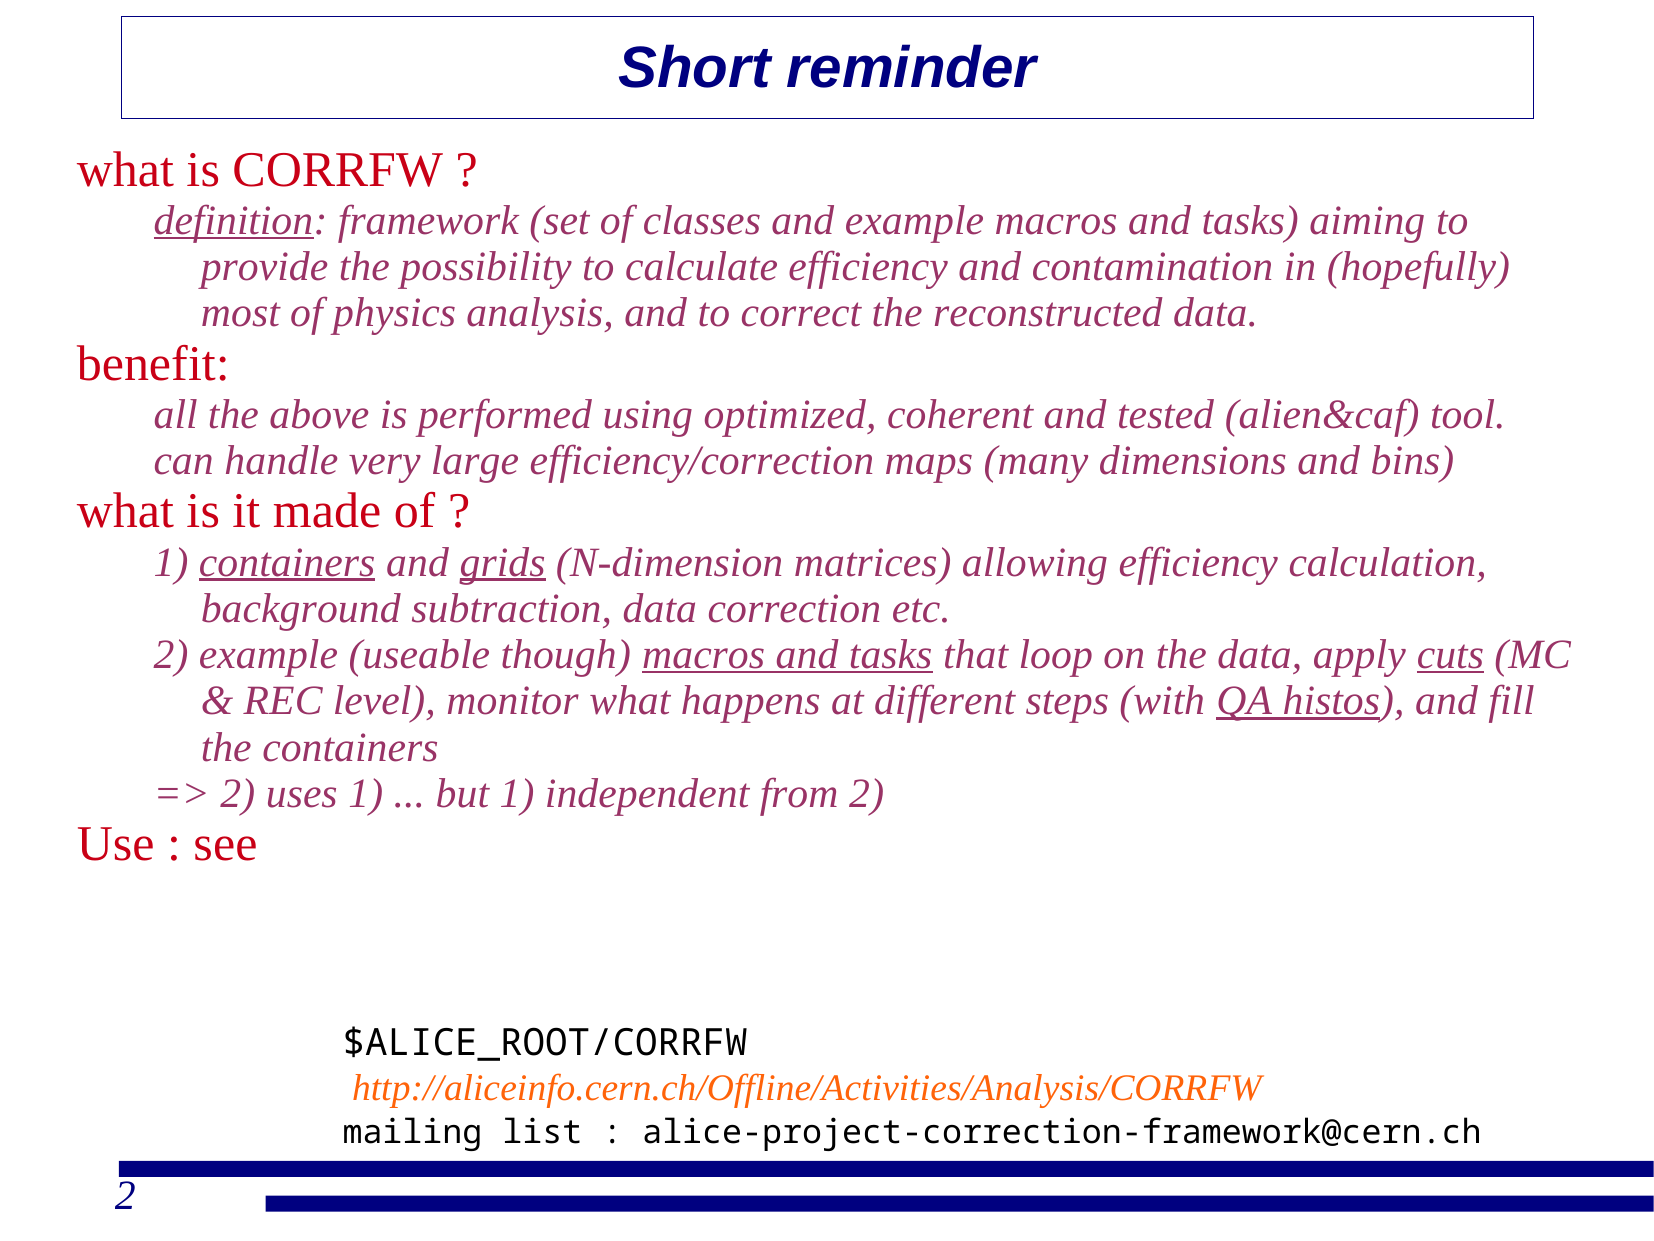

# Short reminder
what is CORRFW ?
definition: framework (set of classes and example macros and tasks) aiming to provide the possibility to calculate efficiency and contamination in (hopefully) most of physics analysis, and to correct the reconstructed data.
benefit:
all the above is performed using optimized, coherent and tested (alien&caf) tool.
can handle very large efficiency/correction maps (many dimensions and bins)
what is it made of ?
1) containers and grids (N-dimension matrices) allowing efficiency calculation, background subtraction, data correction etc.
2) example (useable though) macros and tasks that loop on the data, apply cuts (MC & REC level), monitor what happens at different steps (with QA histos), and fill the containers
=> 2) uses 1) ... but 1) independent from 2)
Use : see
$ALICE_ROOT/CORRFW
 http://aliceinfo.cern.ch/Offline/Activities/Analysis/CORRFW
mailing list : alice-project-correction-framework@cern.ch